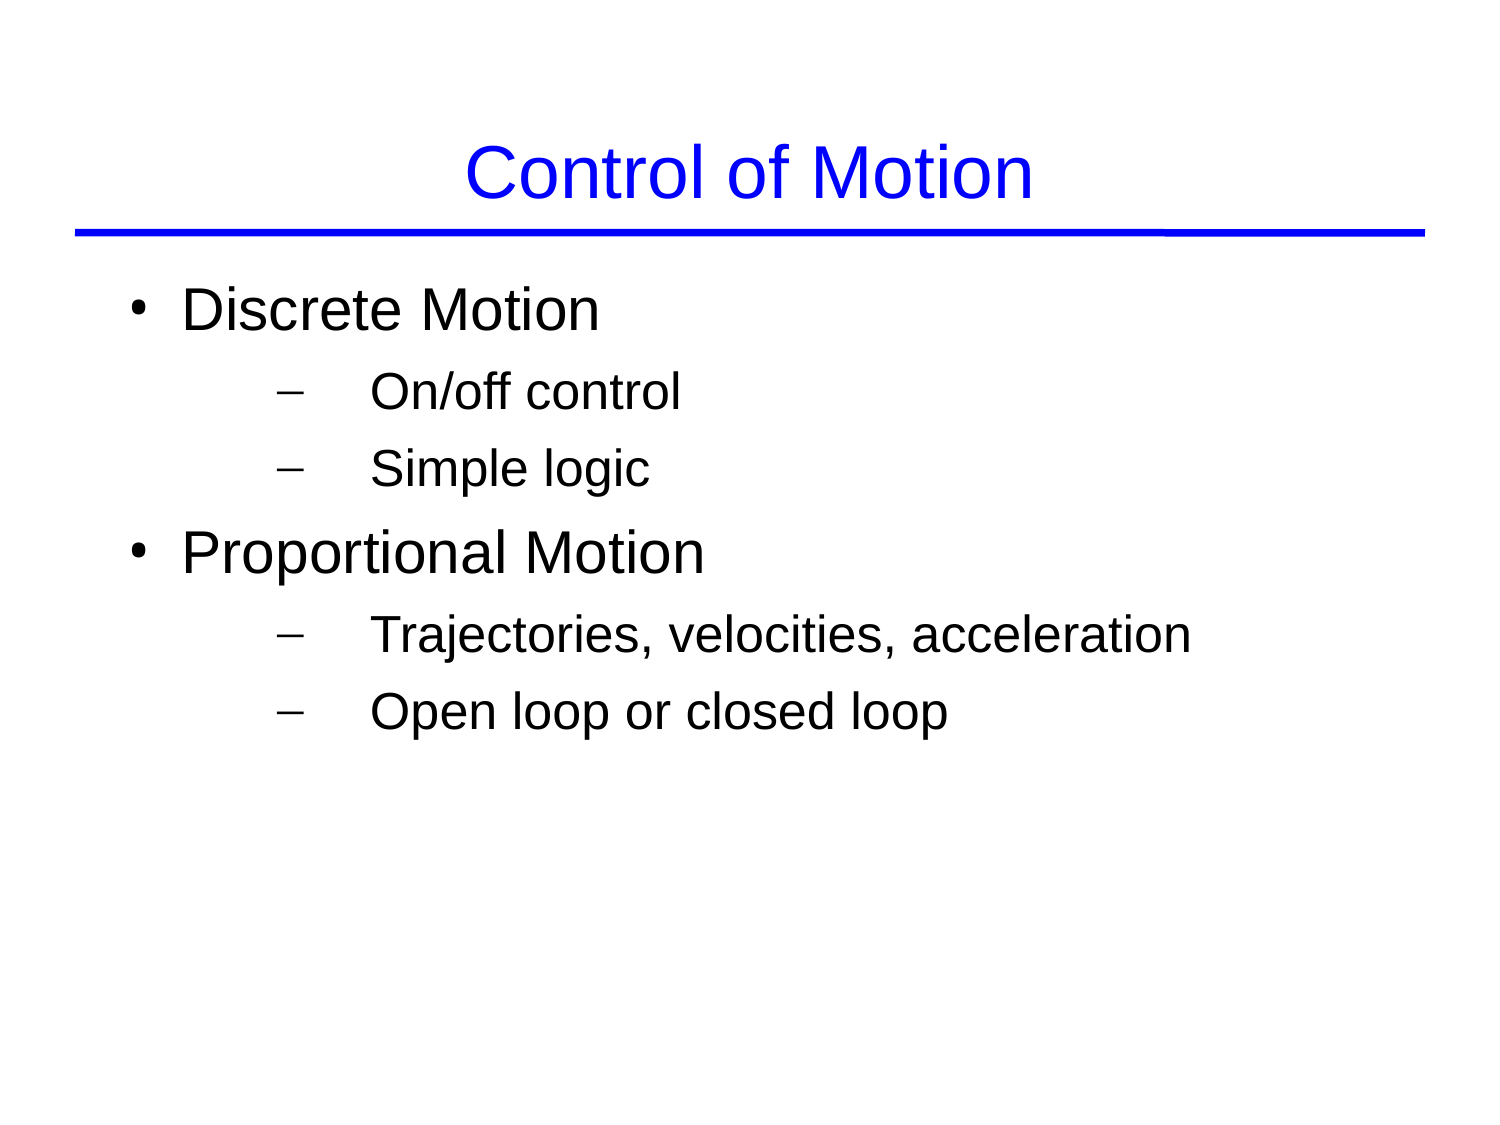

# Control of Motion
Discrete Motion
On/off control
Simple logic
Proportional Motion
Trajectories, velocities, acceleration
Open loop or closed loop